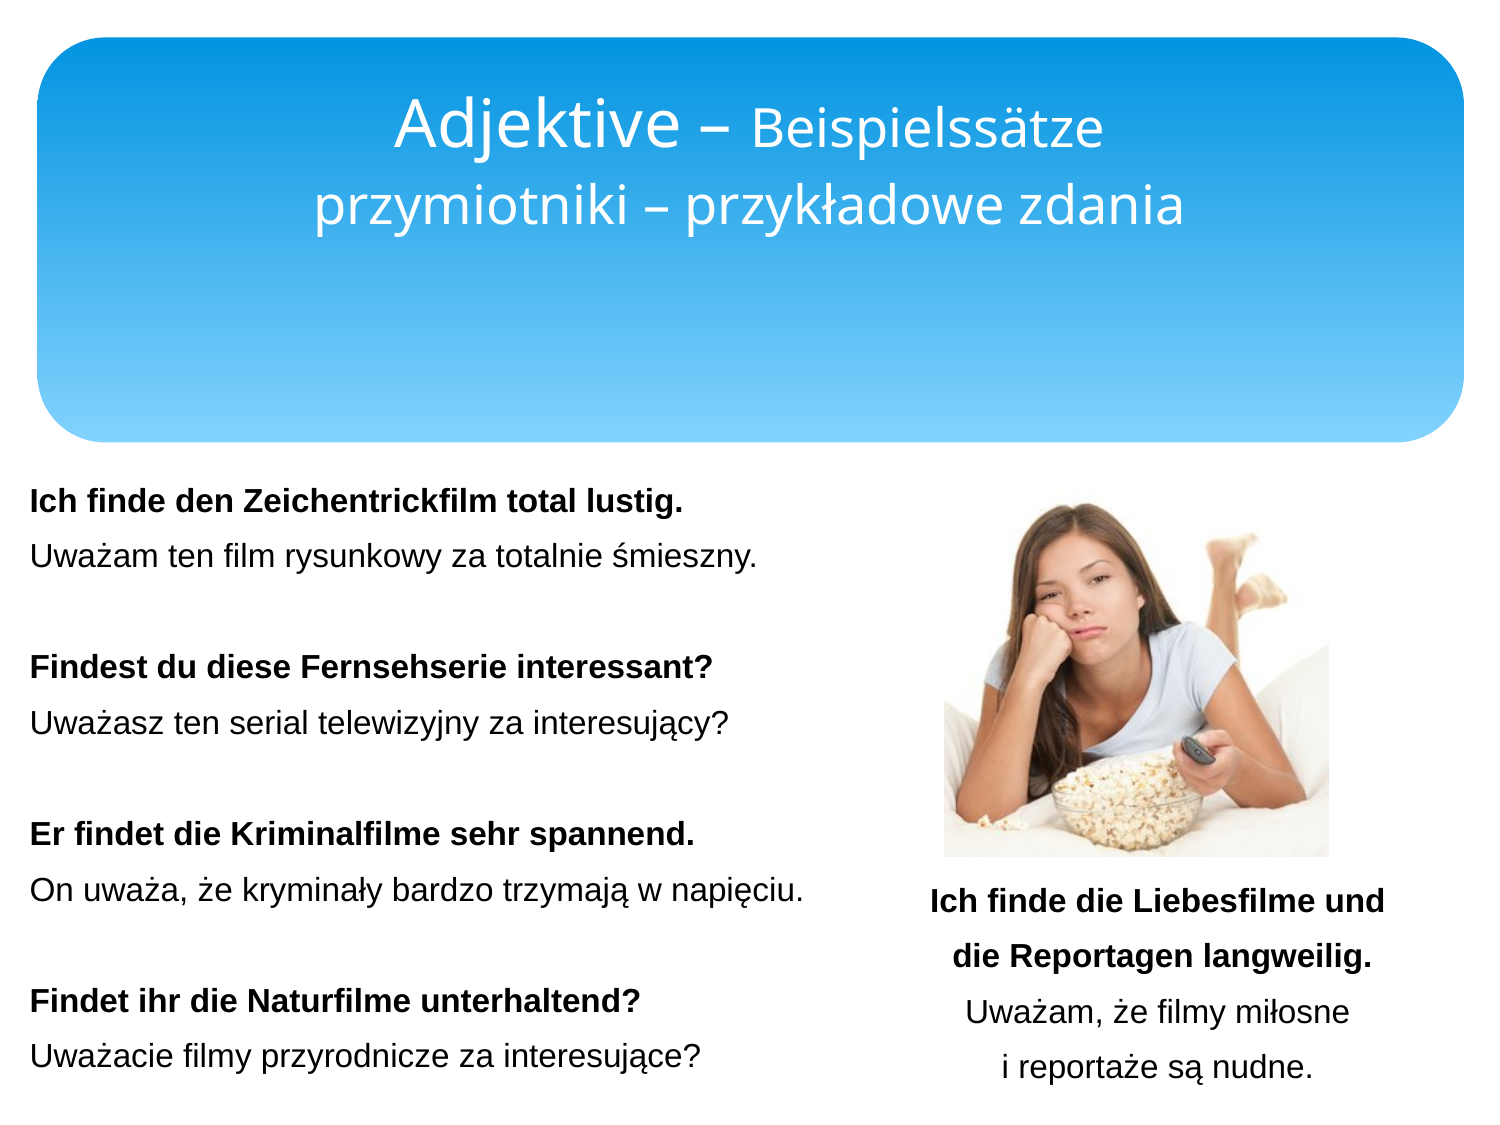

# Adjektive – Beispielssätze przymiotniki – przykładowe zdania
Ich finde den Zeichentrickfilm total lustig.
Uważam ten film rysunkowy za totalnie śmieszny.
Findest du diese Fernsehserie interessant?
Uważasz ten serial telewizyjny za interesujący?
Er findet die Kriminalfilme sehr spannend.
On uważa, że kryminały bardzo trzymają w napięciu.
Findet ihr die Naturfilme unterhaltend?
Uważacie filmy przyrodnicze za interesujące?
Ich finde die Liebesfilme und
die Reportagen langweilig.
Uważam, że filmy miłosne
i reportaże są nudne.